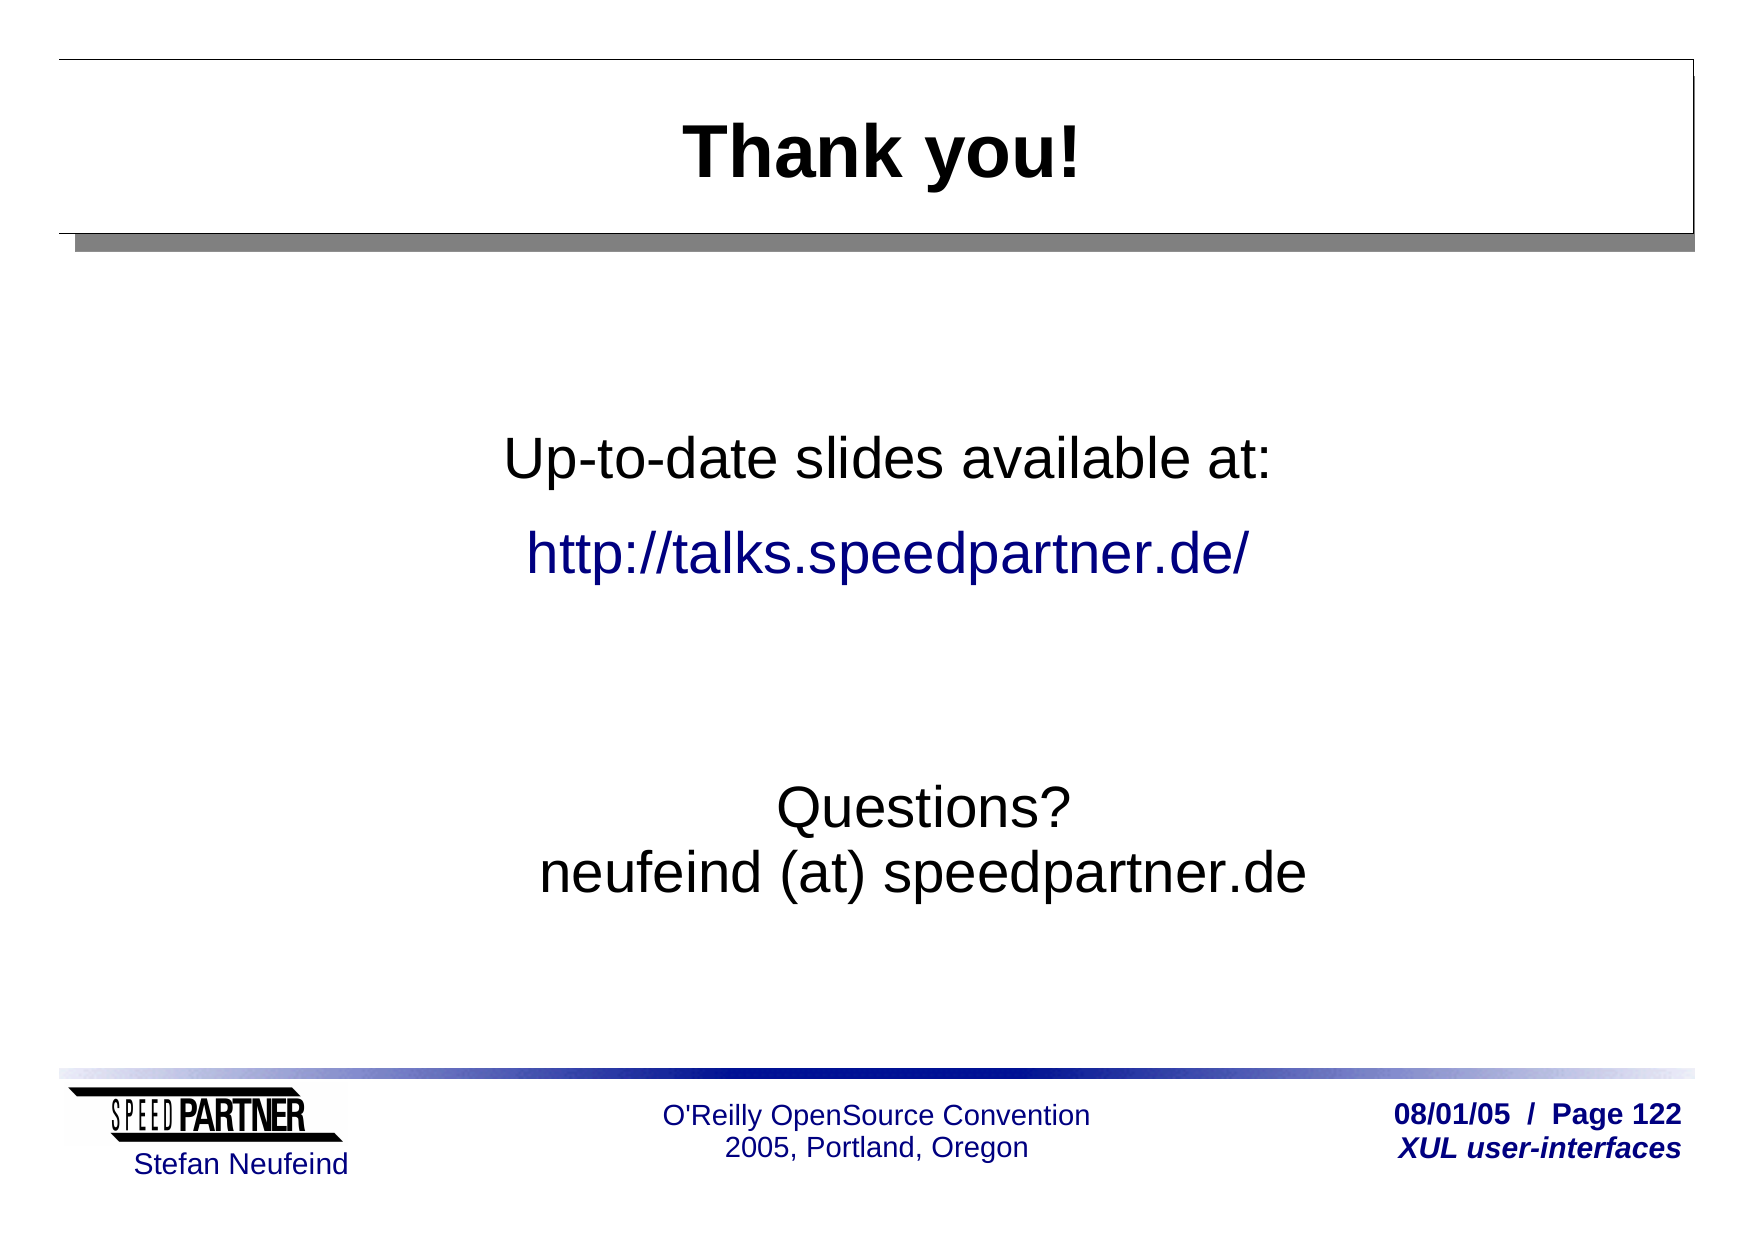

# Thank you!
Up-to-date slides available at:
http://talks.speedpartner.de/
Questions?
neufeind (at) speedpartner.de